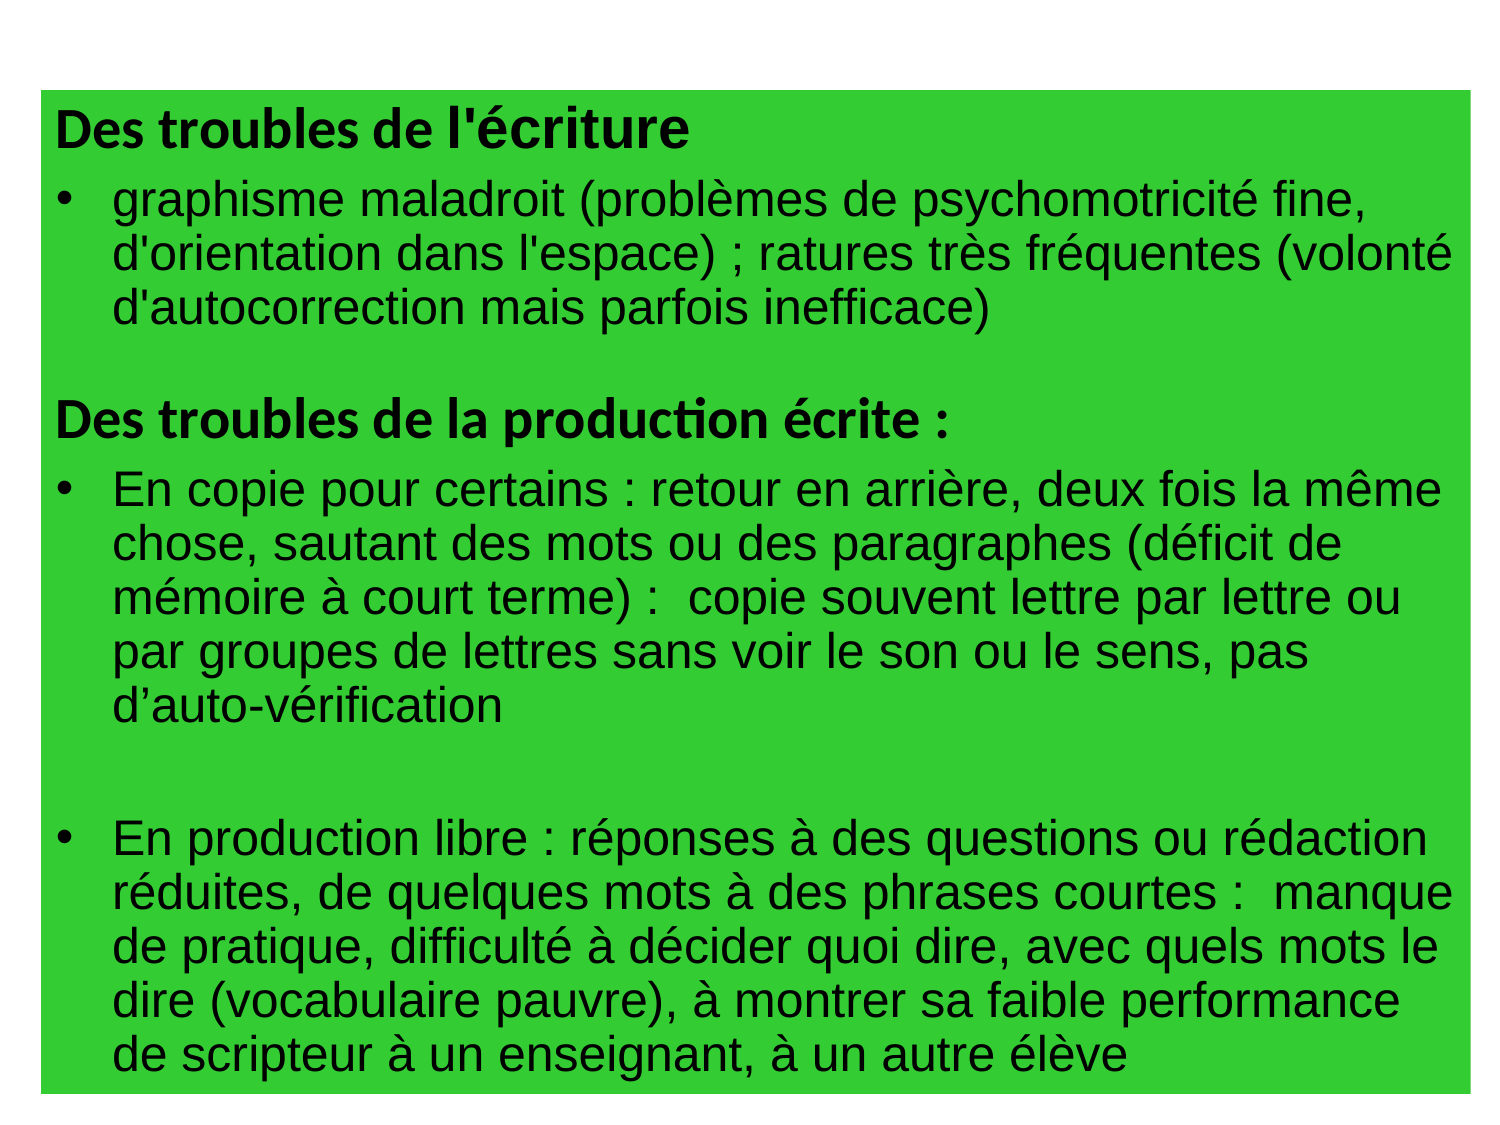

# Des troubles de l'écriture
graphisme maladroit (problèmes de psychomotricité fine, d'orientation dans l'espace) ; ratures très fréquentes (volonté d'autocorrection mais parfois inefficace)
Des troubles de la production écrite :
En copie pour certains : retour en arrière, deux fois la même chose, sautant des mots ou des paragraphes (déficit de mémoire à court terme) : copie souvent lettre par lettre ou par groupes de lettres sans voir le son ou le sens, pas d’auto-vérification
En production libre : réponses à des questions ou rédaction réduites, de quelques mots à des phrases courtes : manque de pratique, difficulté à décider quoi dire, avec quels mots le dire (vocabulaire pauvre), à montrer sa faible performance de scripteur à un enseignant, à un autre élève